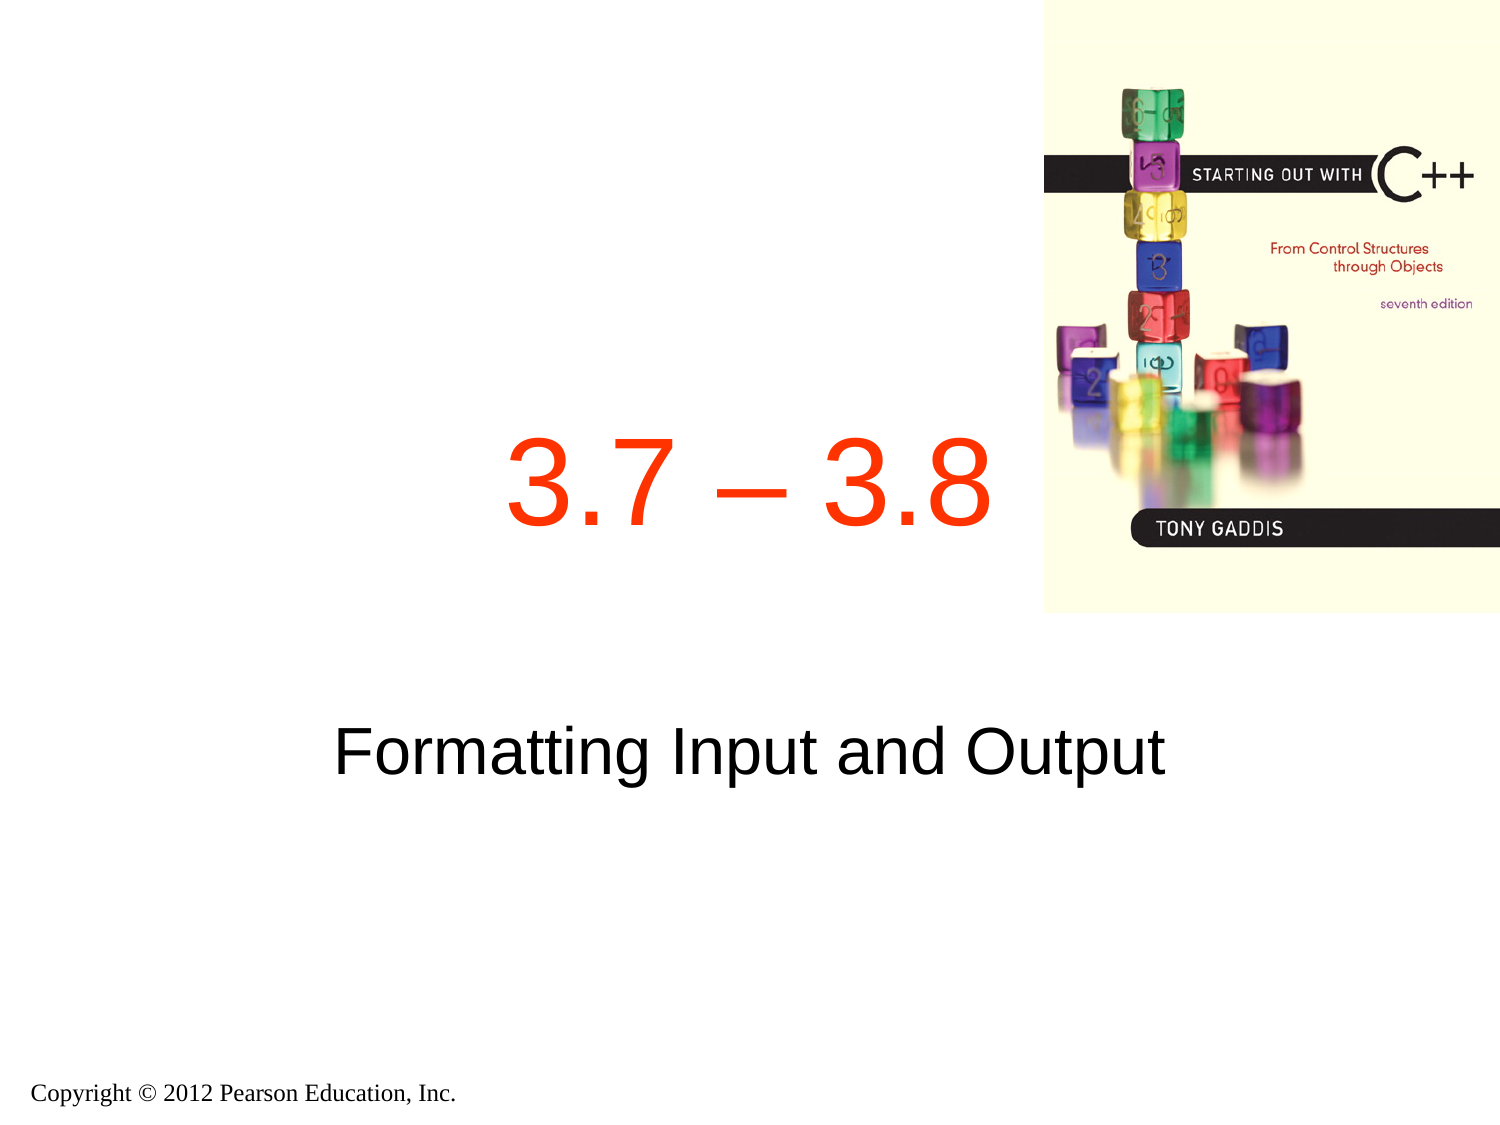

3.7 – 3.8
Formatting Input and Output